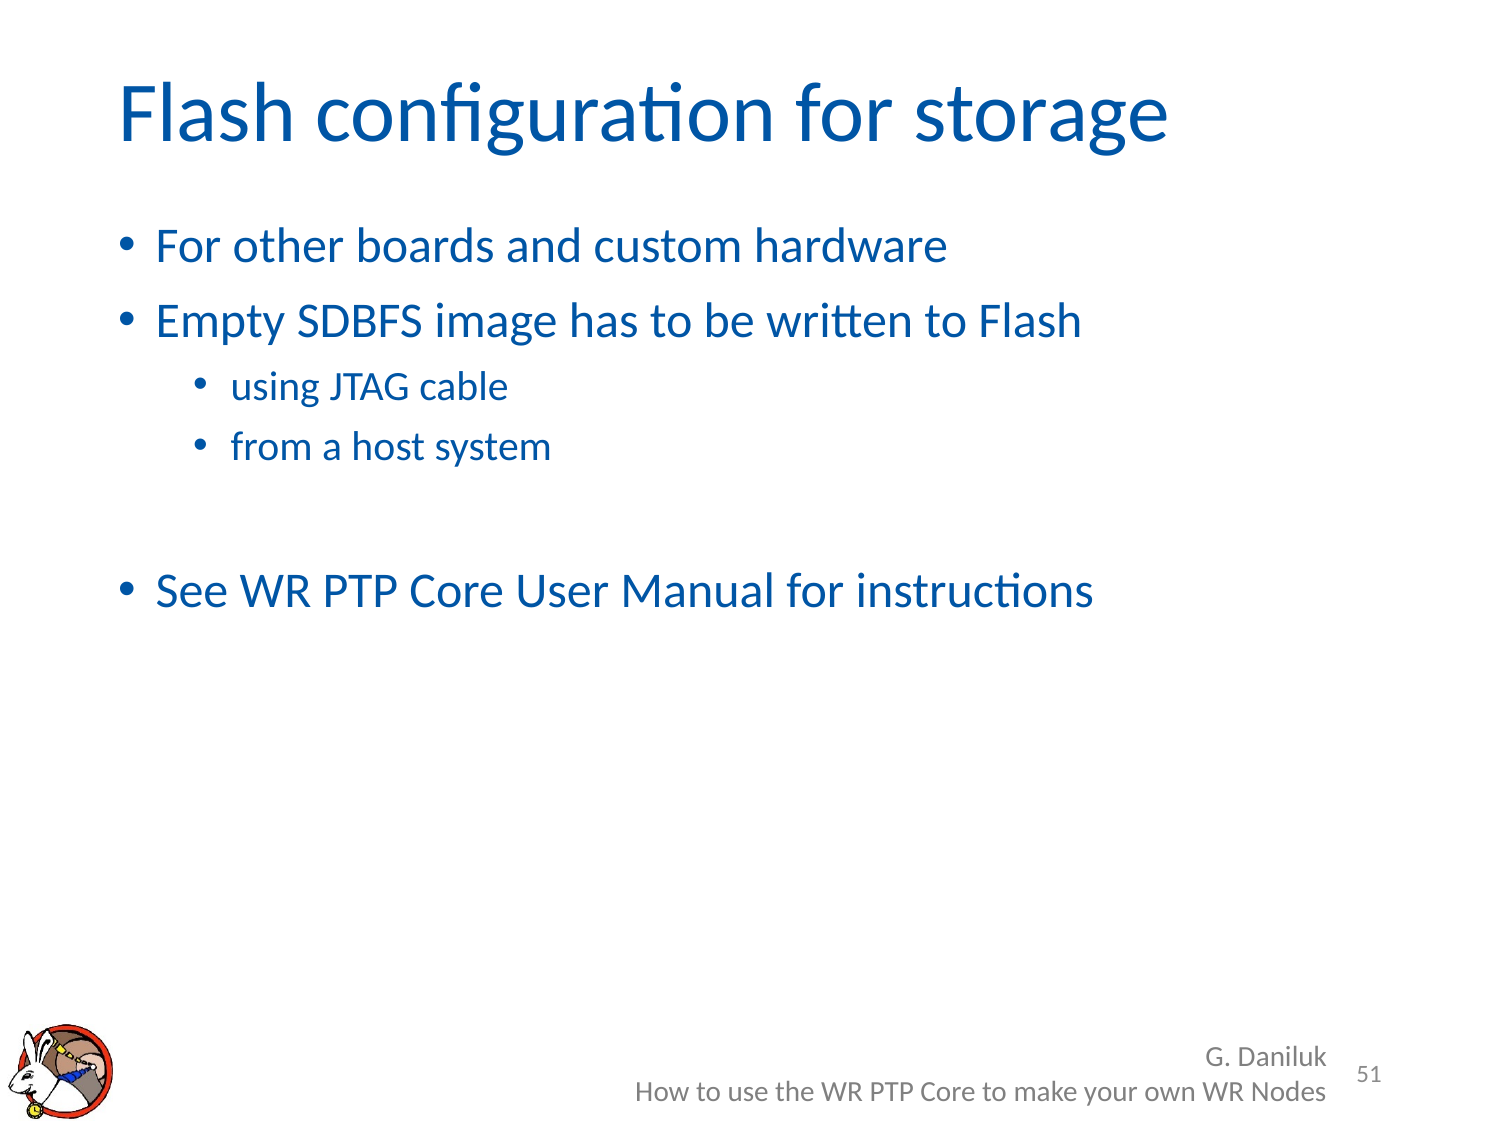

# Flash configuration for storage
For other boards and custom hardware
Empty SDBFS image has to be written to Flash
using JTAG cable
from a host system
See WR PTP Core User Manual for instructions
G. Daniluk
How to use the WR PTP Core to make your own WR Nodes